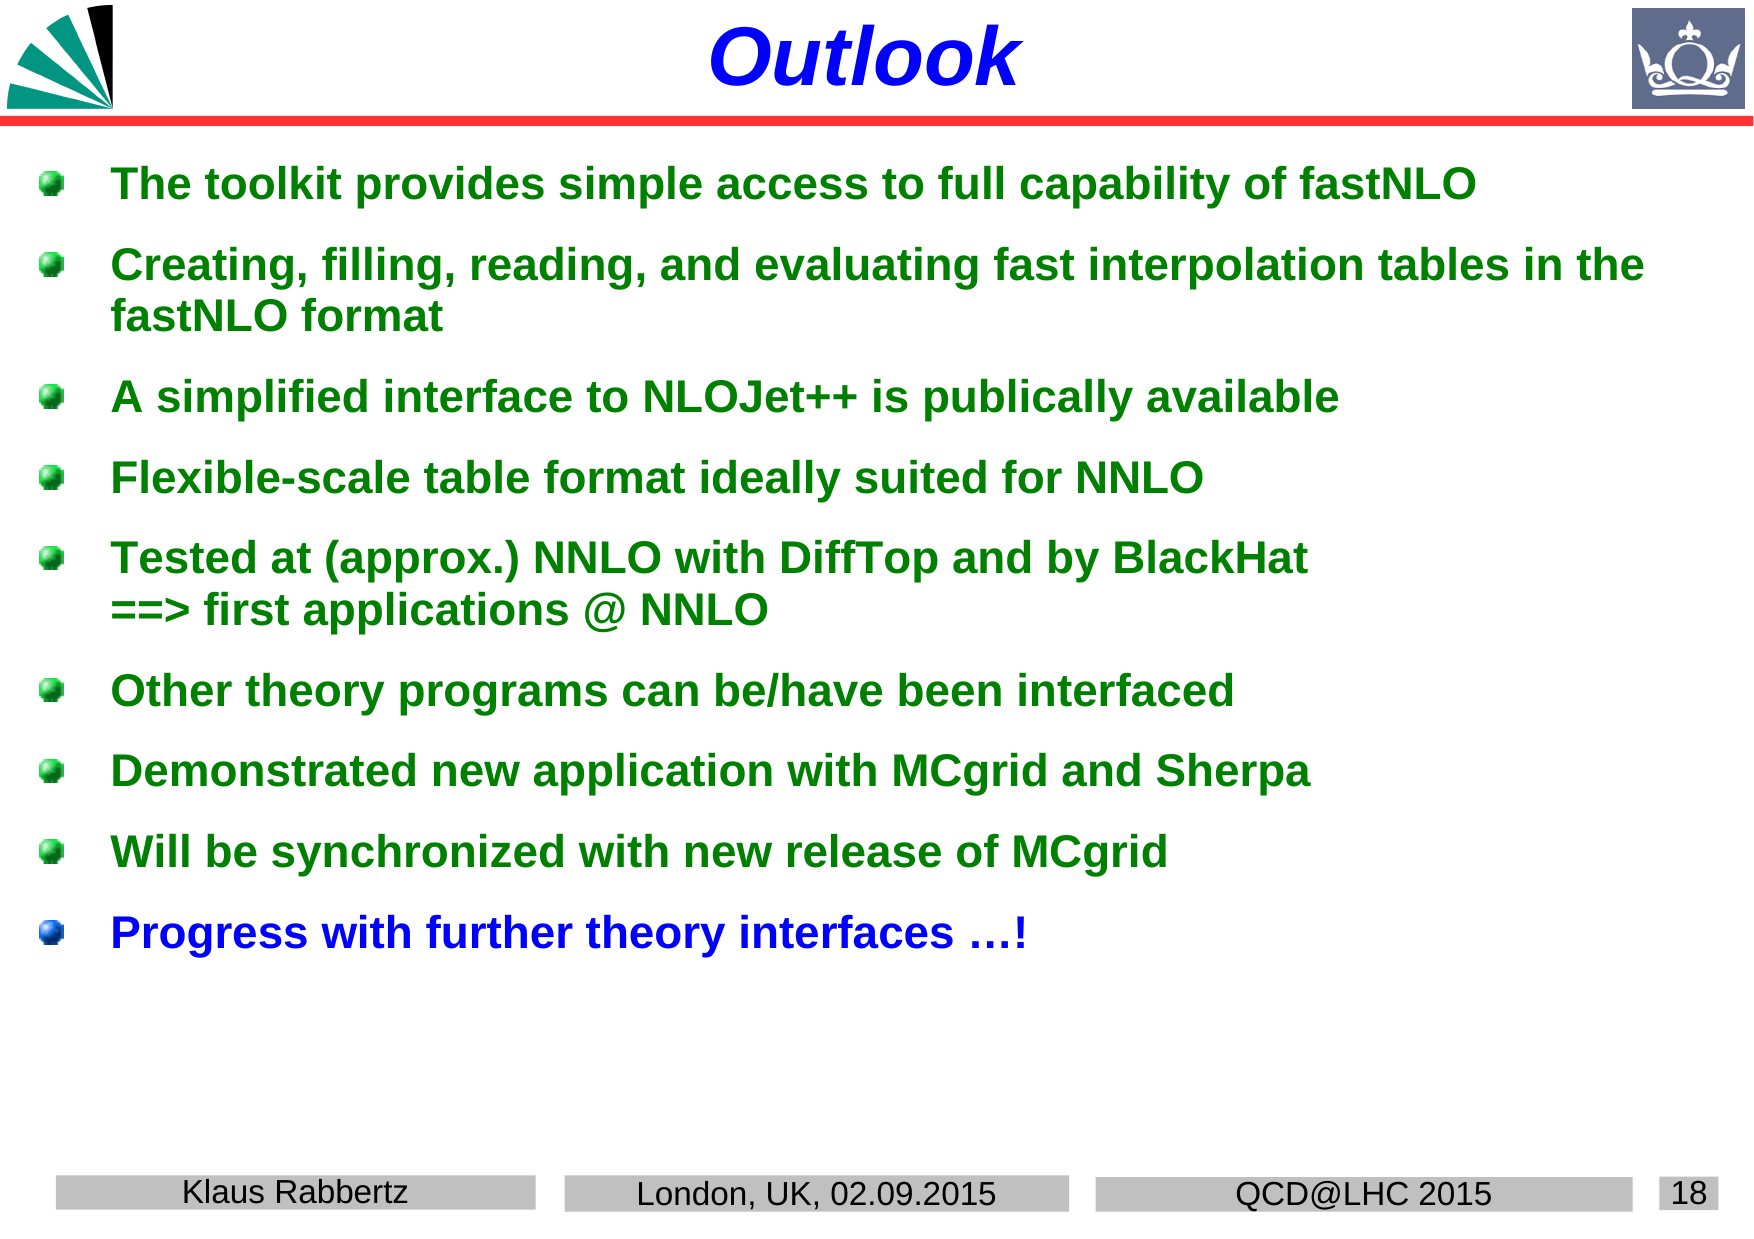

# Outlook
The toolkit provides simple access to full capability of fastNLO
Creating, filling, reading, and evaluating fast interpolation tables in the fastNLO format
A simplified interface to NLOJet++ is publically available
Flexible-scale table format ideally suited for NNLO
Tested at (approx.) NNLO with DiffTop and by BlackHat ==> first applications @ NNLO
Other theory programs can be/have been interfaced
Demonstrated new application with MCgrid and Sherpa
Will be synchronized with new release of MCgrid
Progress with further theory interfaces …!